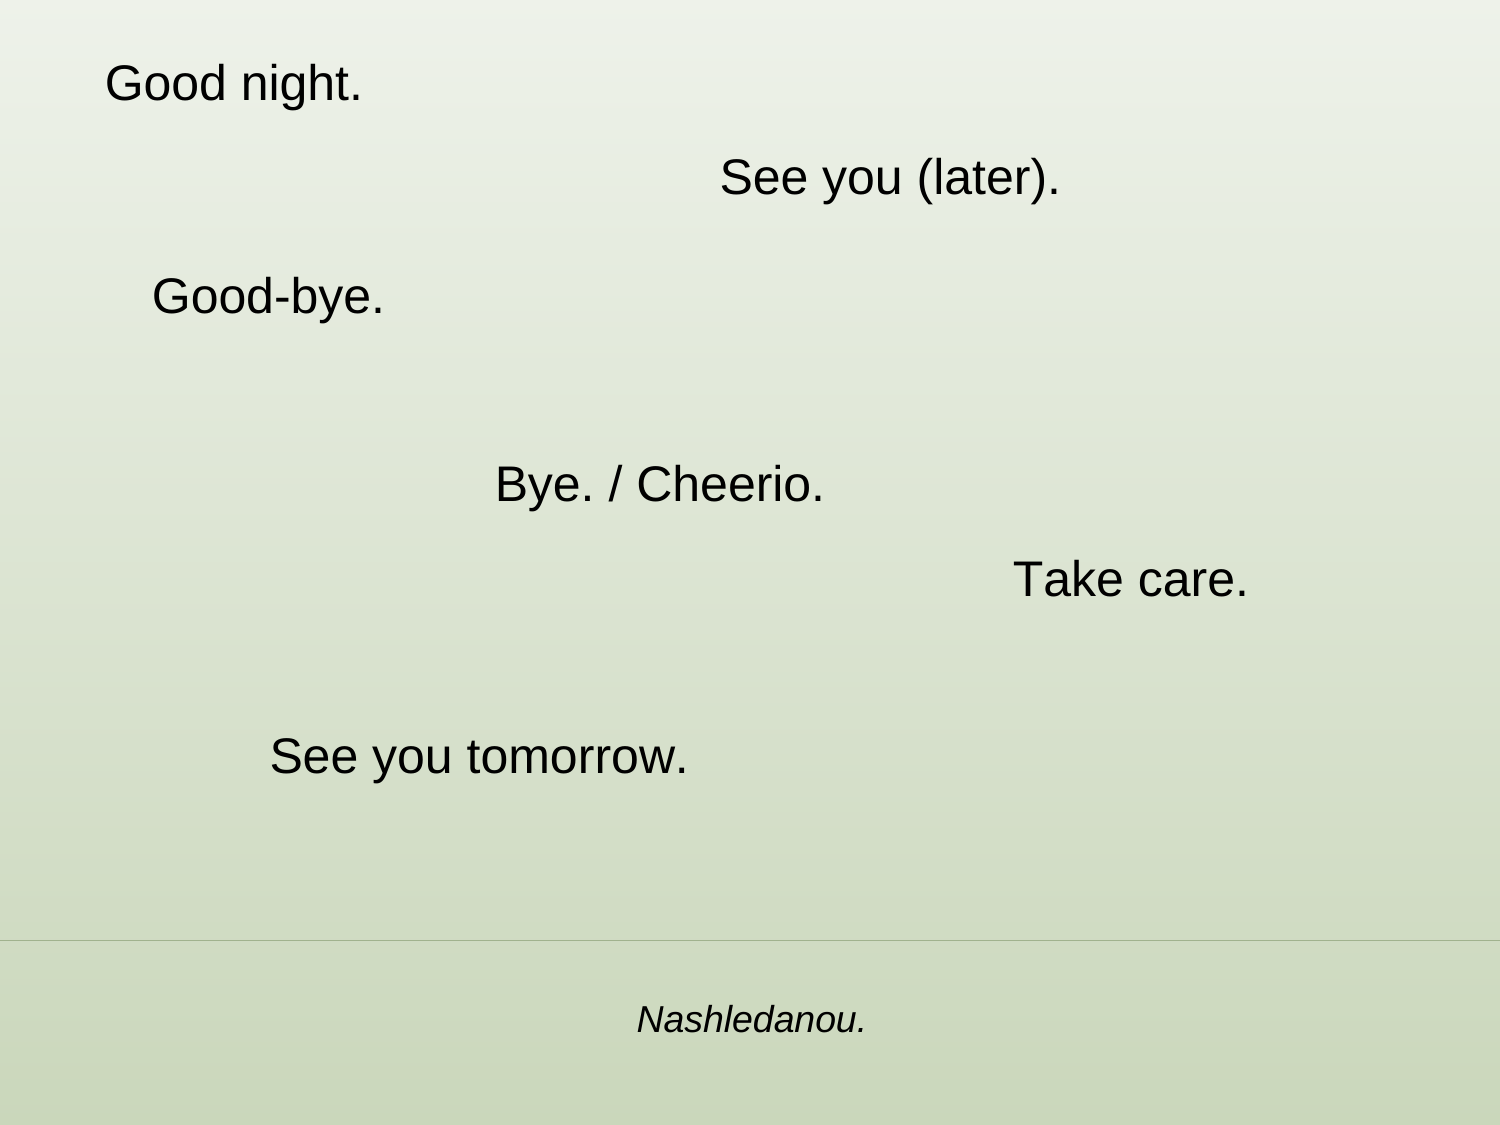

Good night.
See you (later).
Good-bye.
Bye. / Cheerio.
Take care.
See you tomorrow.
Nashledanou.